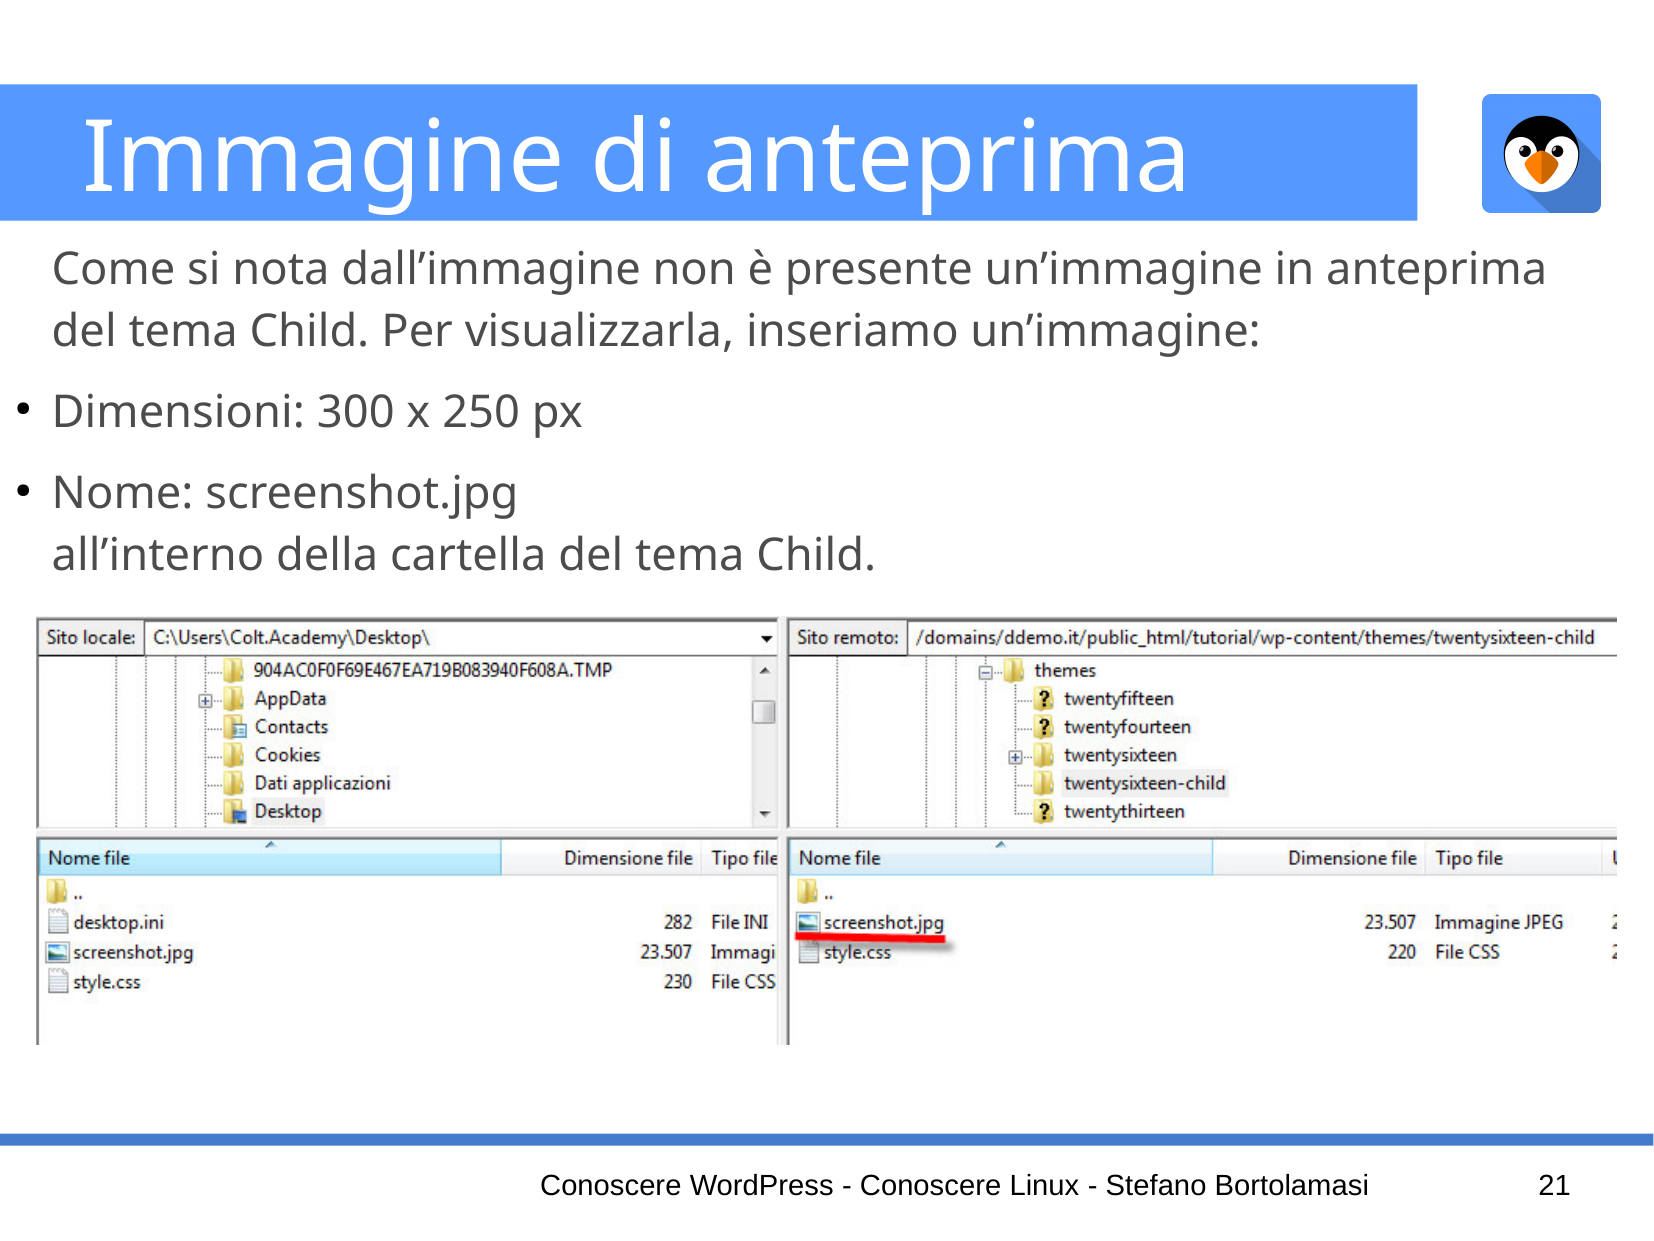

# Immagine di anteprima
Come si nota dall’immagine non è presente un’immagine in anteprima del tema Child. Per visualizzarla, inseriamo un’immagine:
Dimensioni: 300 x 250 px
Nome: screenshot.jpg
all’interno della cartella del tema Child.
Conoscere WordPress - Conoscere Linux - Stefano Bortolamasi
21